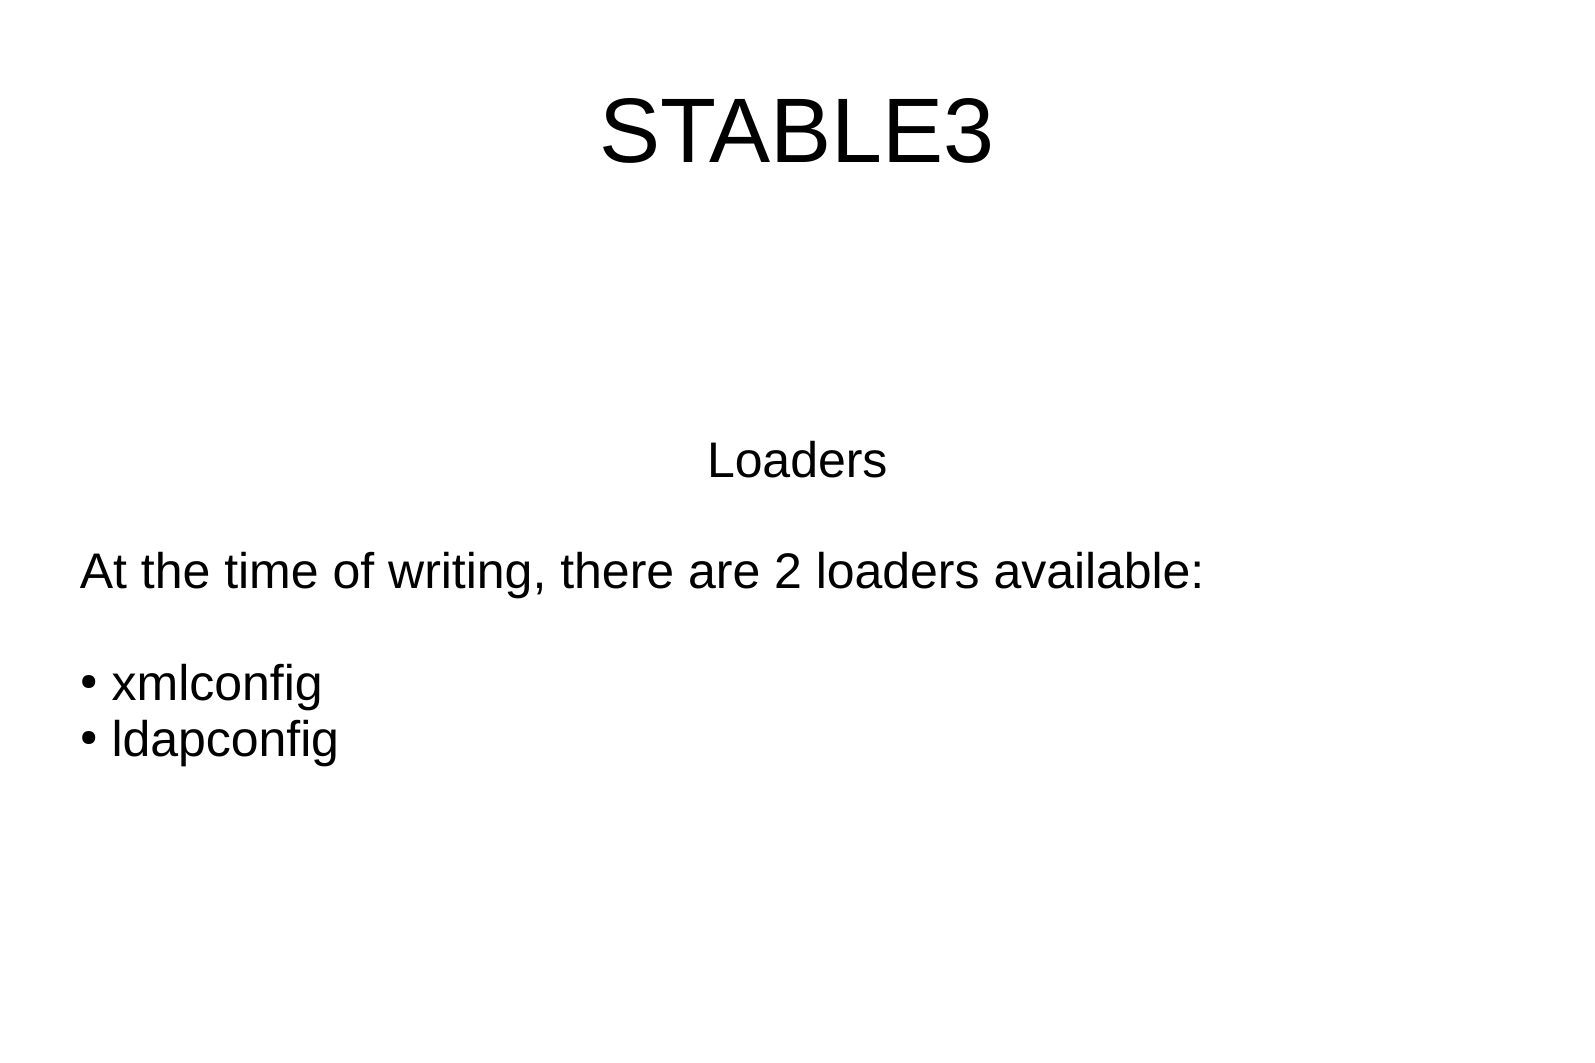

# STABLE3
Loaders
At the time of writing, there are 2 loaders available:
 xmlconfig
 ldapconfig